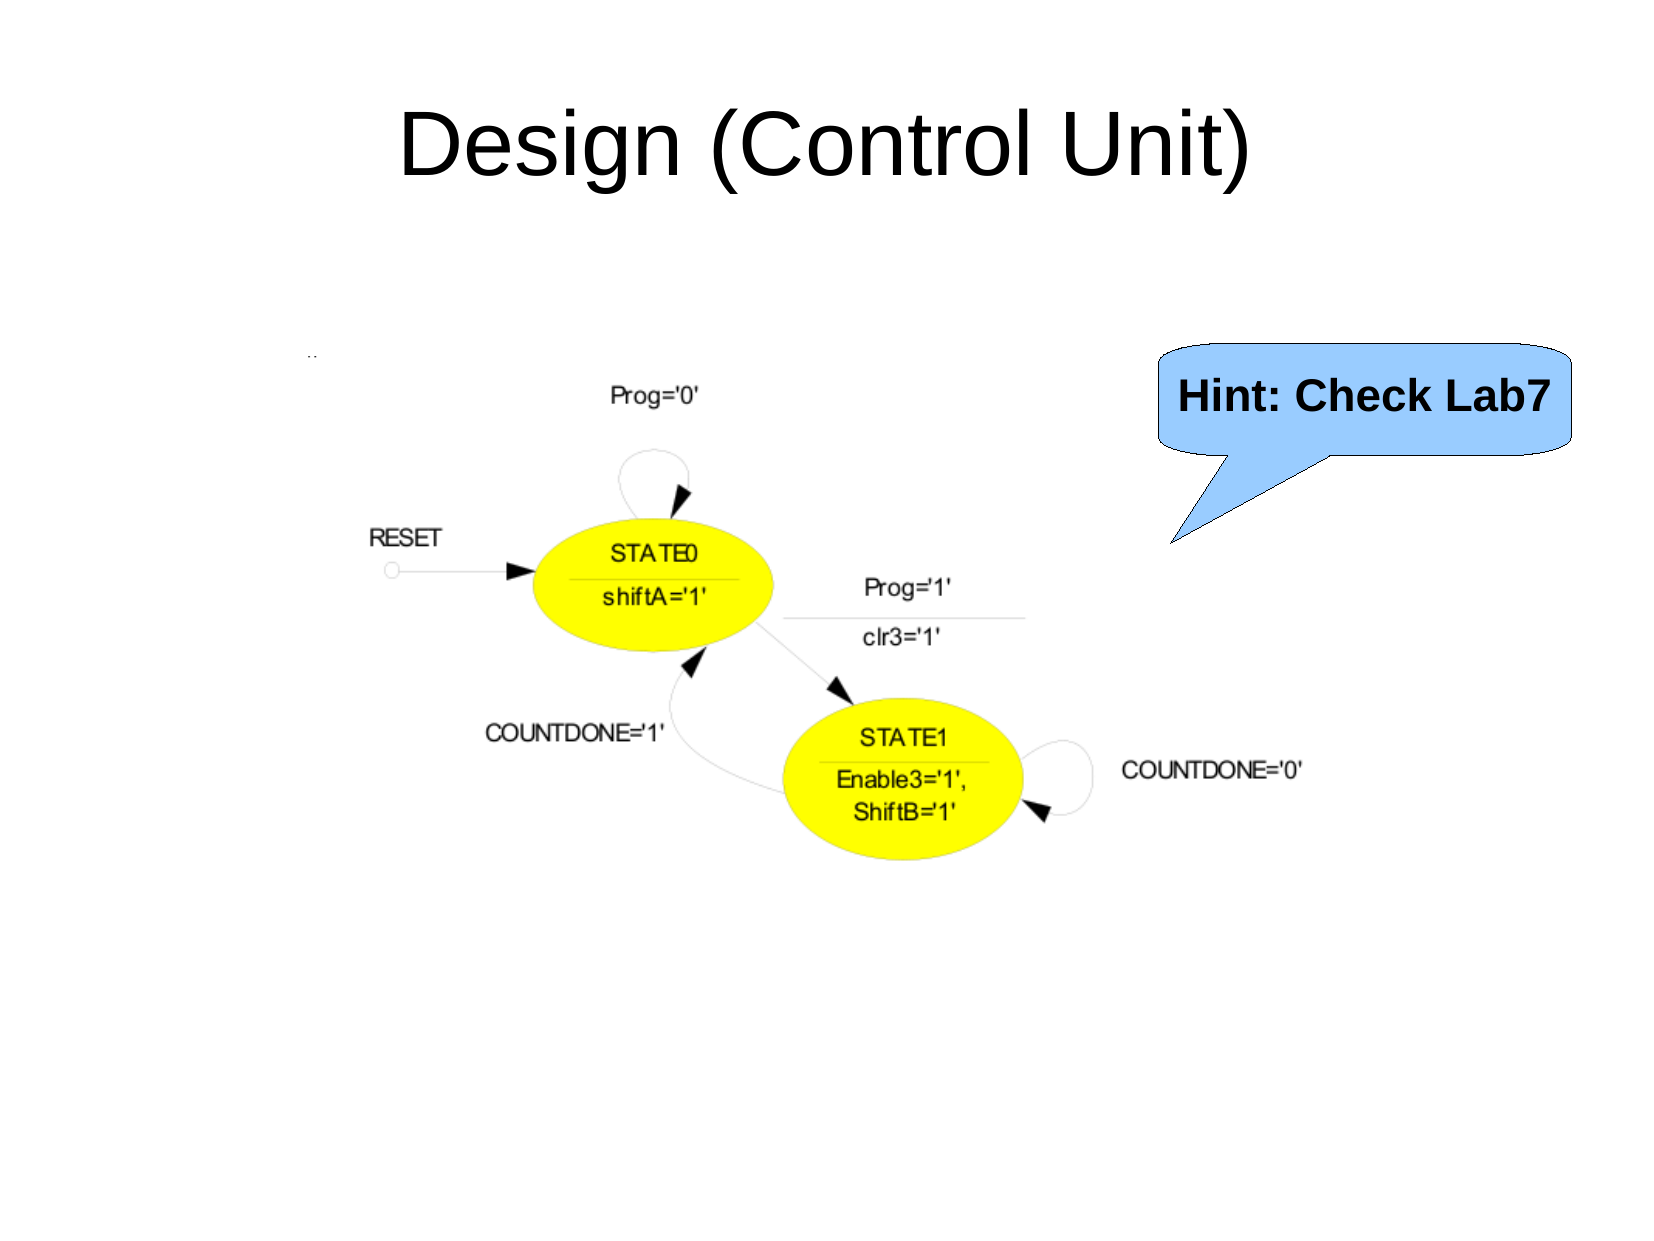

# Design (Control Unit)
Hint: Check Lab7